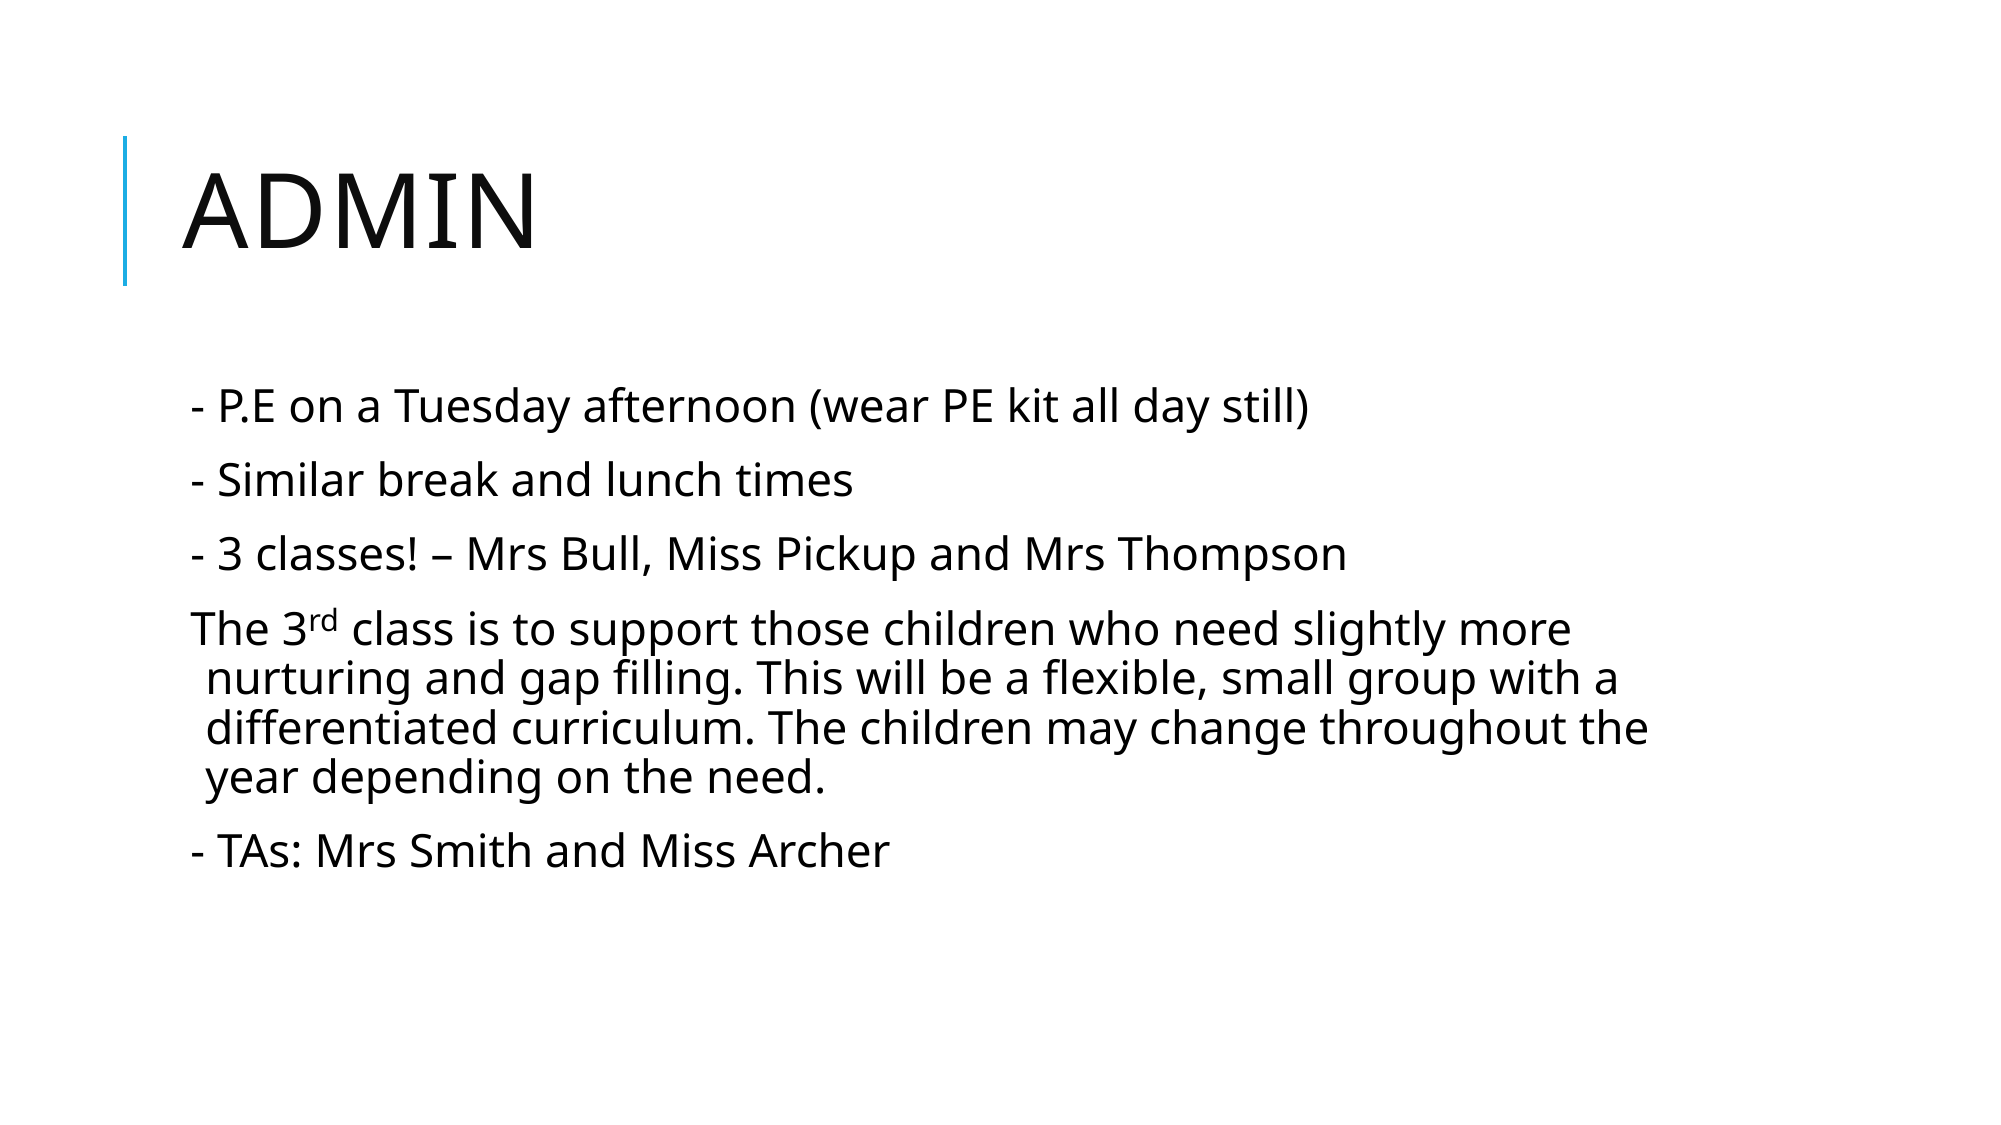

# Admin
- P.E on a Tuesday afternoon (wear PE kit all day still)
- Similar break and lunch times
- 3 classes! – Mrs Bull, Miss Pickup and Mrs Thompson
The 3rd class is to support those children who need slightly more nurturing and gap filling. This will be a flexible, small group with a differentiated curriculum. The children may change throughout the year depending on the need.
- TAs: Mrs Smith and Miss Archer